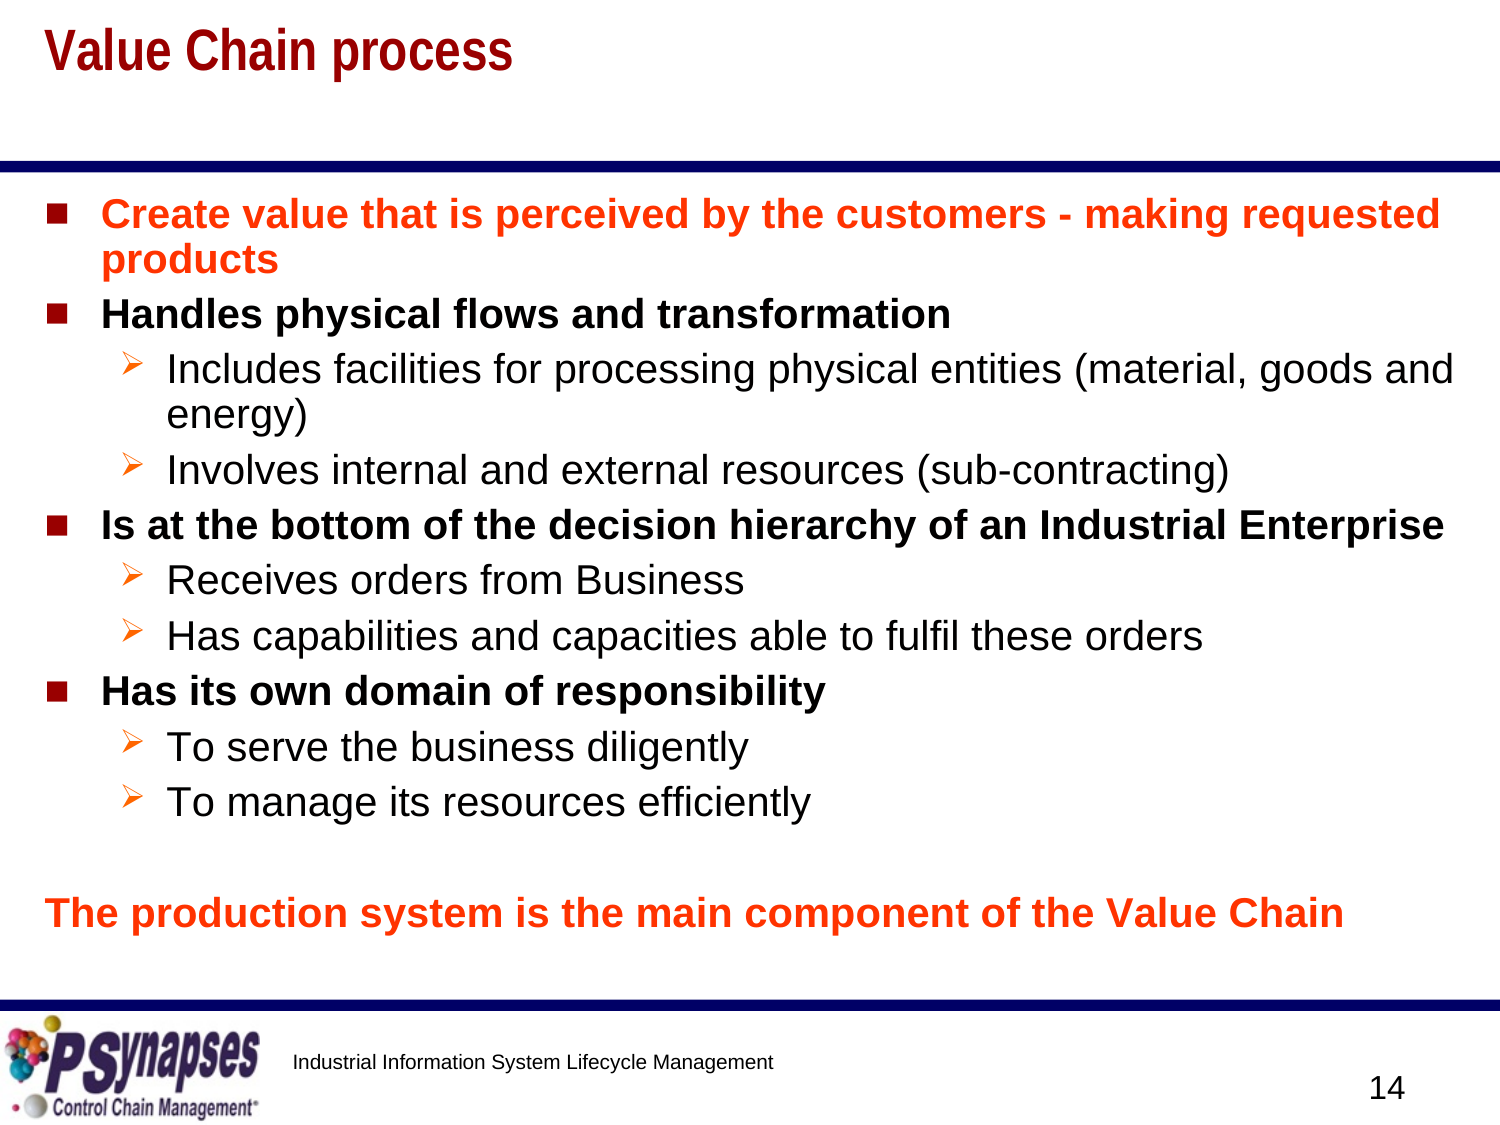

# Value Chain process
Create value that is perceived by the customers - making requested products
Handles physical flows and transformation
Includes facilities for processing physical entities (material, goods and energy)
Involves internal and external resources (sub-contracting)
Is at the bottom of the decision hierarchy of an Industrial Enterprise
Receives orders from Business
Has capabilities and capacities able to fulfil these orders
Has its own domain of responsibility
To serve the business diligently
To manage its resources efficiently
The production system is the main component of the Value Chain